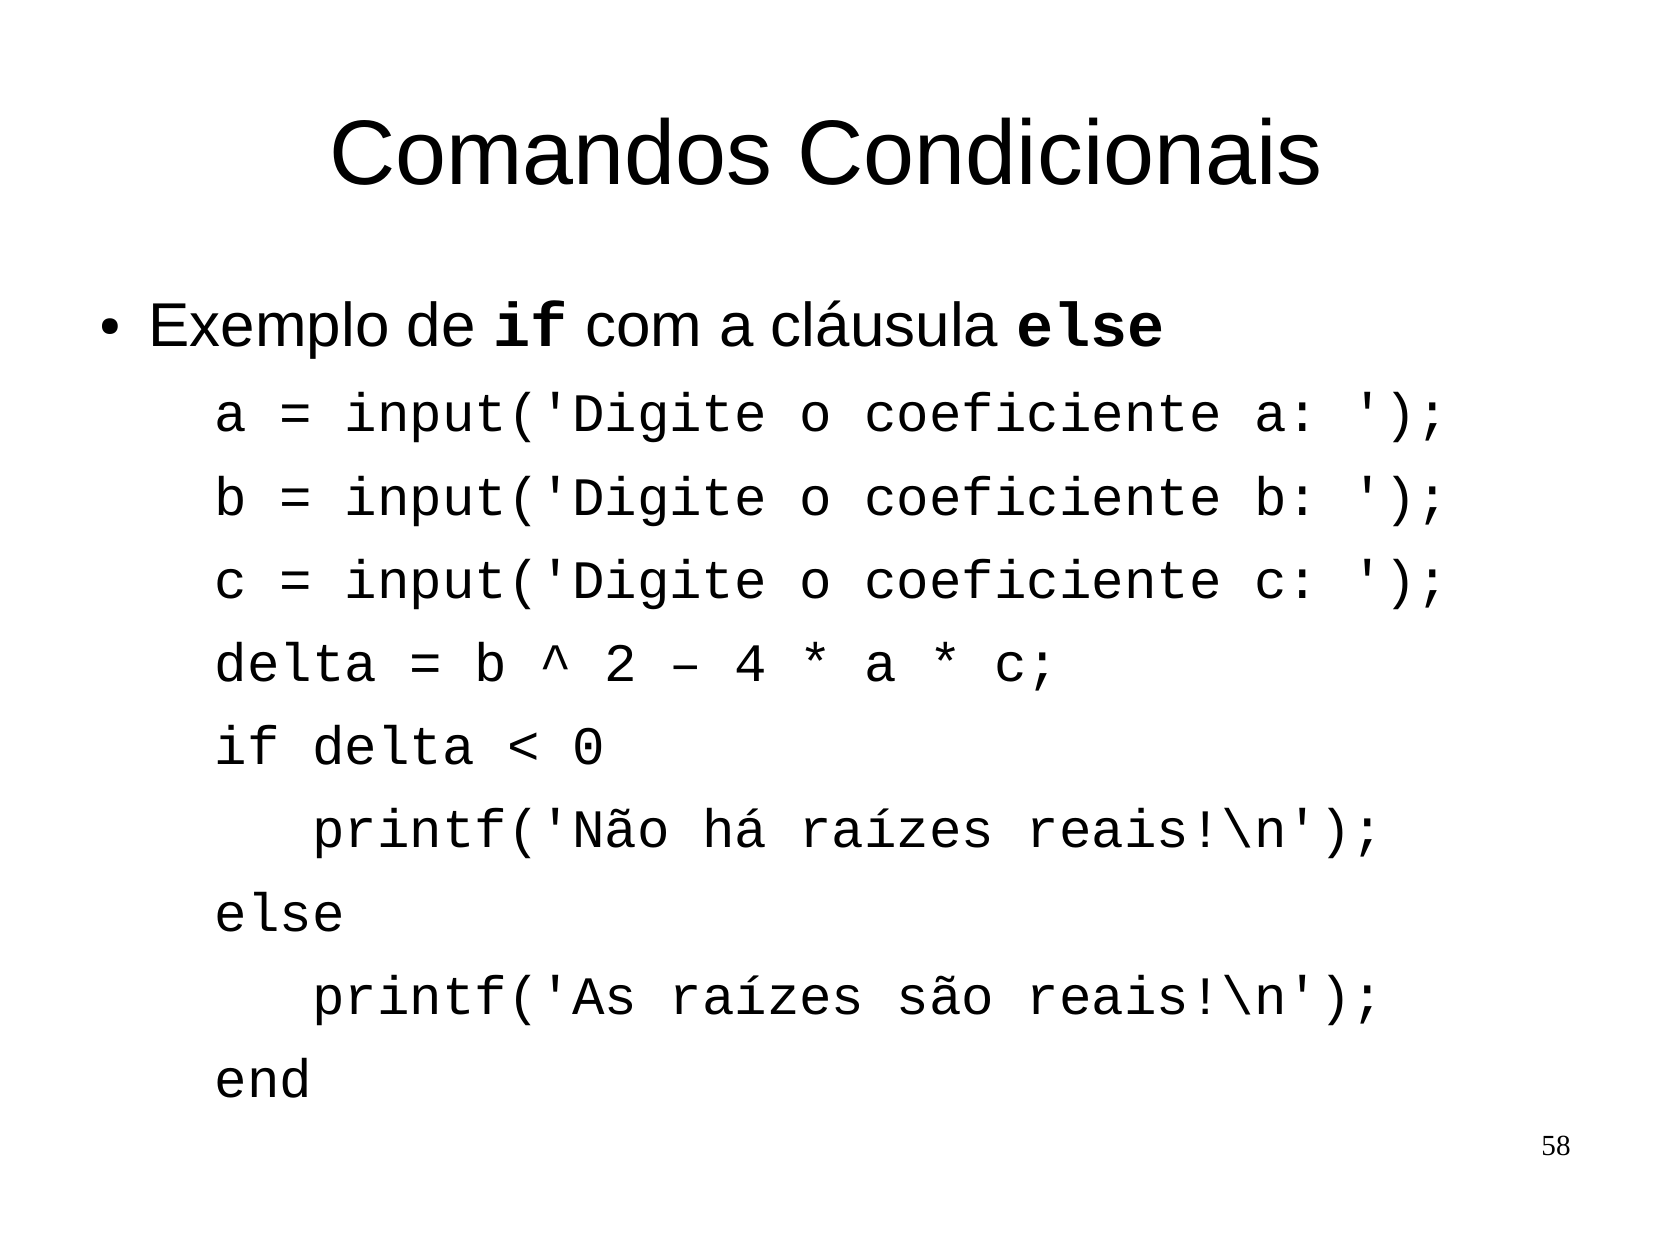

# Comandos Condicionais
Exemplo de if com a cláusula else
a = input('Digite o coeficiente a: ');
b = input('Digite o coeficiente b: ');
c = input('Digite o coeficiente c: ');
delta = b ^ 2 – 4 * a * c;
if delta < 0
 printf('Não há raízes reais!\n');
else
 printf('As raízes são reais!\n');
end
58